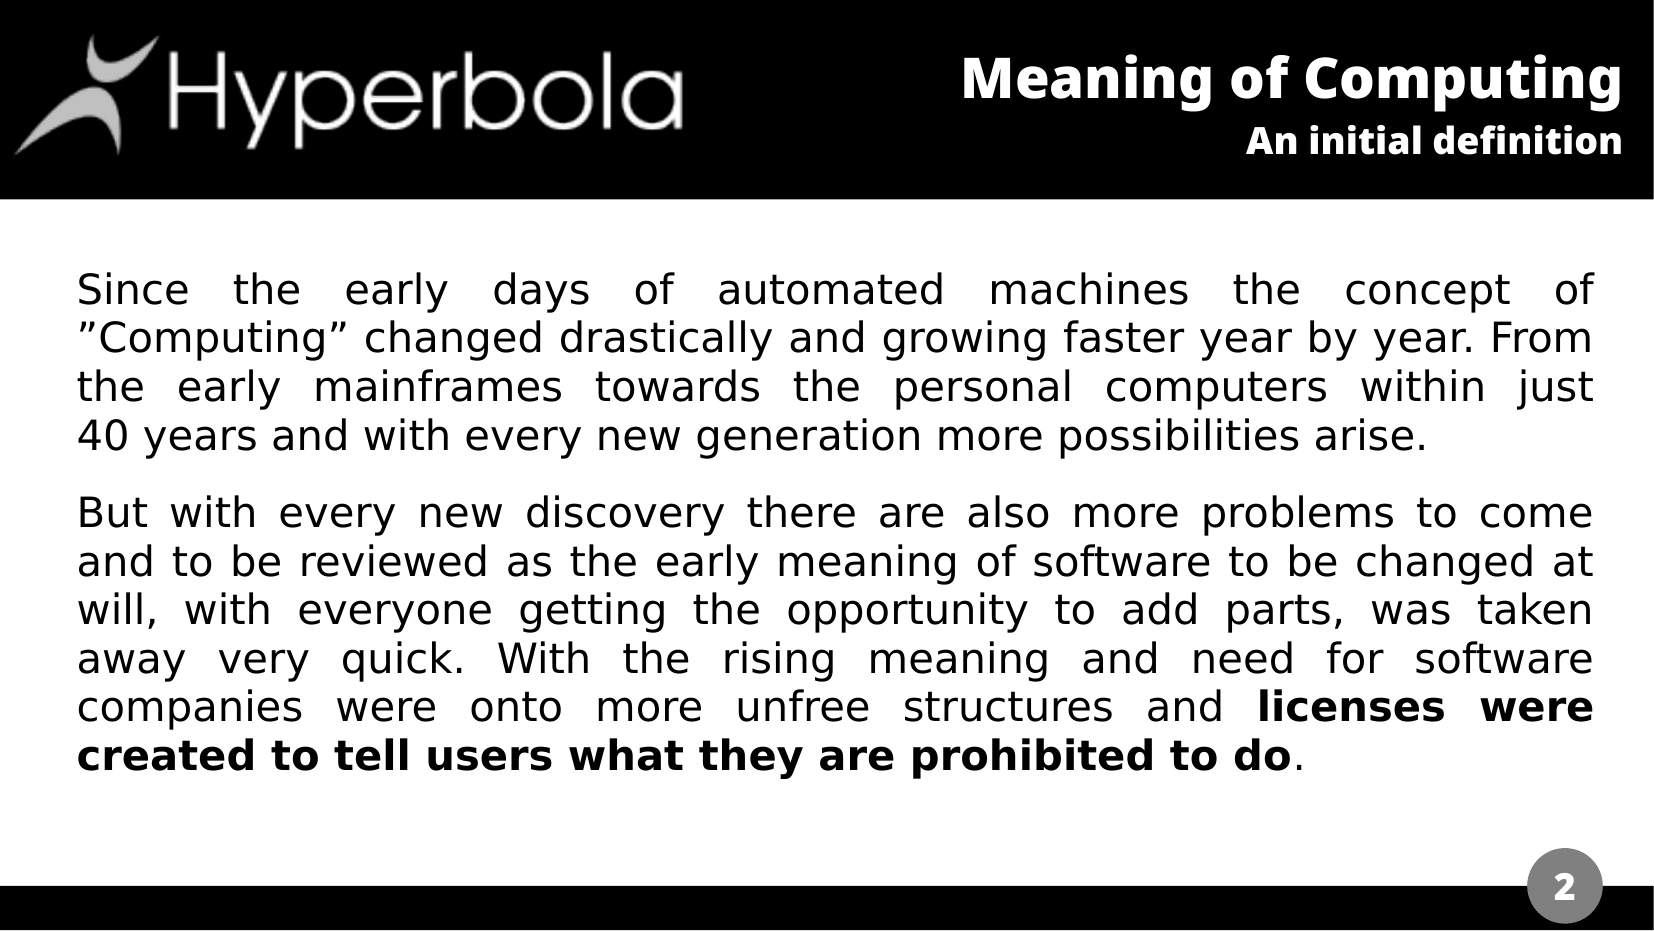

# Meaning of Computing An initial definition
Since the early days of automated machines the concept of ”Computing” changed drastically and growing faster year by year. From the early mainframes towards the personal computers within just
40 years and with every new generation more possibilities arise.
But with every new discovery there are also more problems to come and to be reviewed as the early meaning of software to be changed at will, with everyone getting the opportunity to add parts, was taken away very quick. With the rising meaning and need for software companies were onto more unfree structures and licenses were created to tell users what they are prohibited to do.